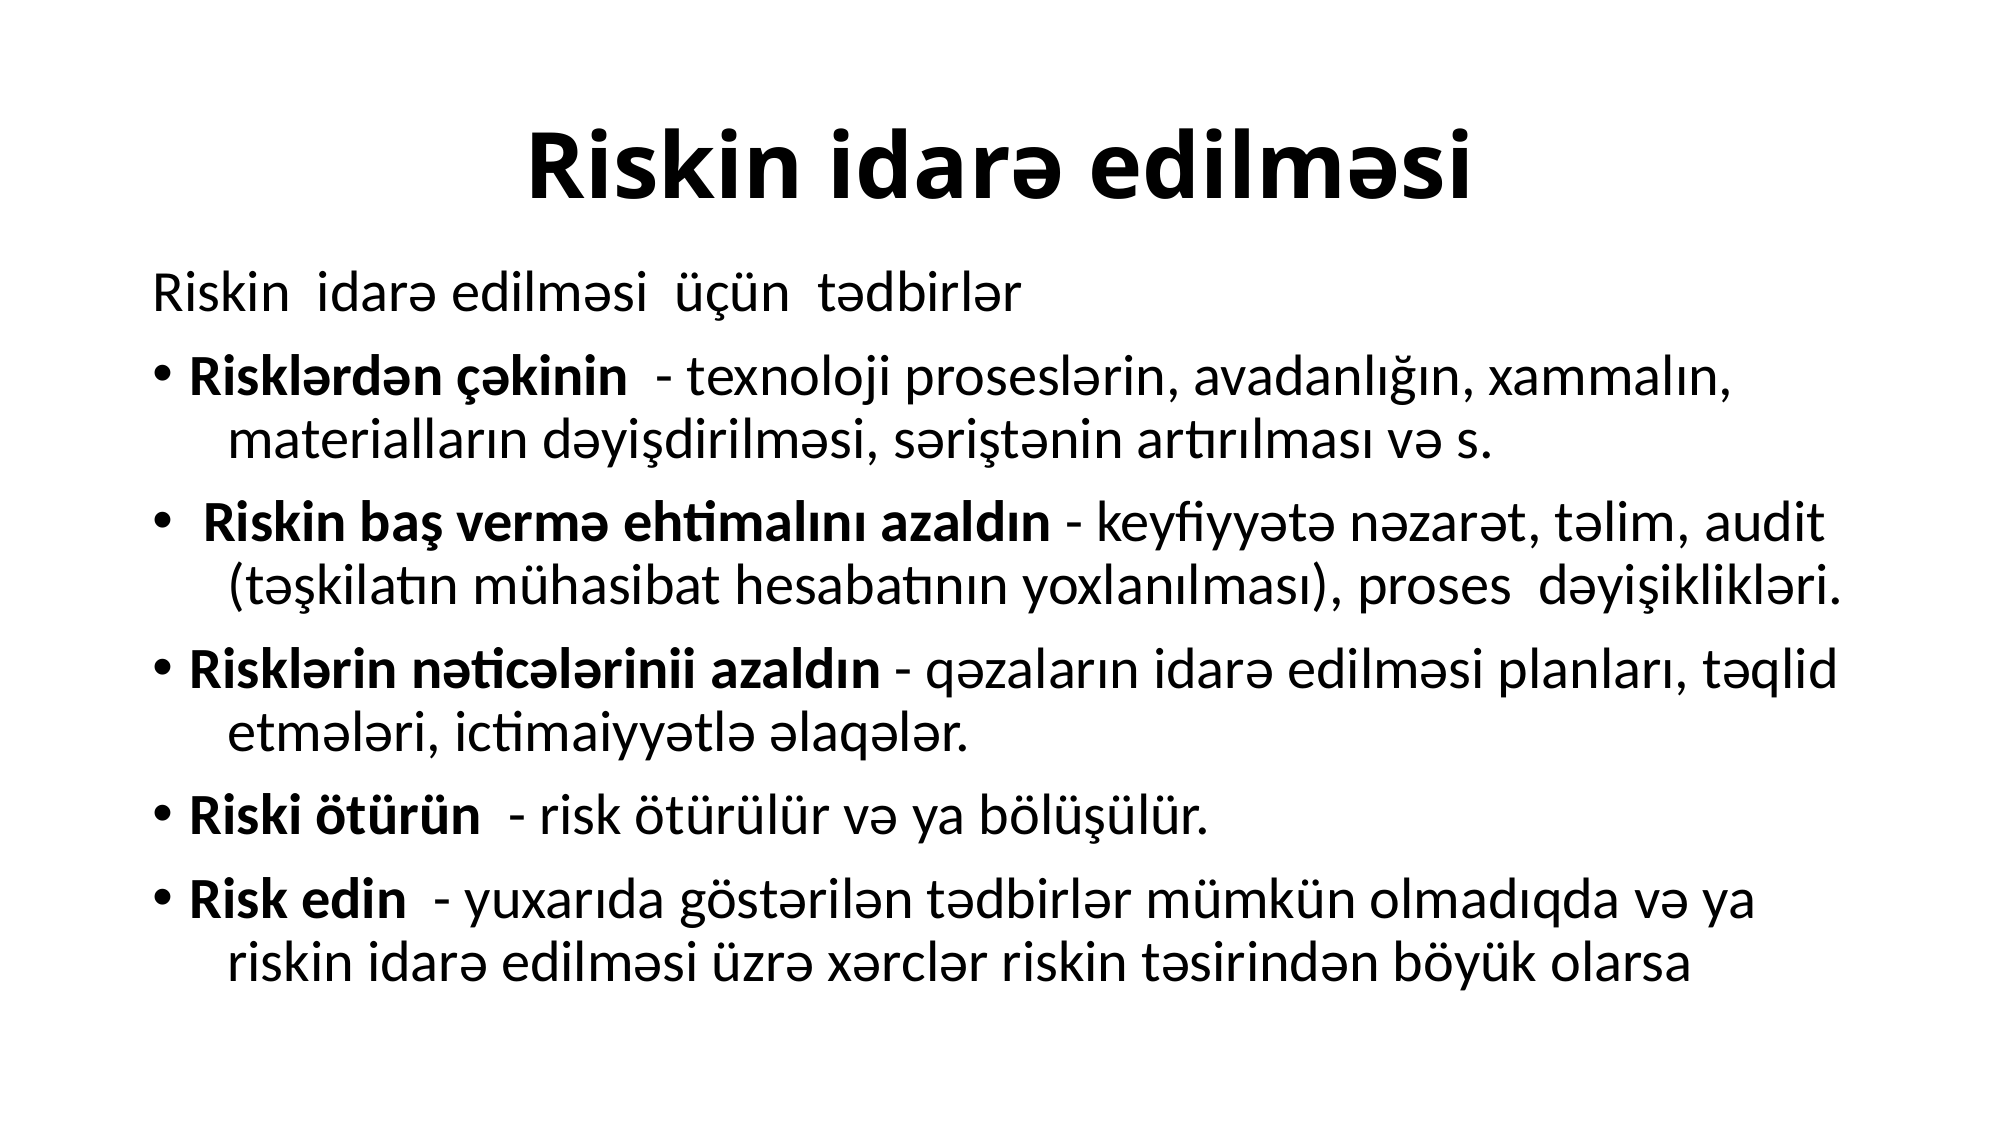

# Riskin idarə edilməsi
Riskin idarə edilməsi üçün tədbirlər
Risklərdən çəkinin - texnoloji proseslərin, avadanlığın, xammalın, materialların dəyişdirilməsi, səriştənin artırılması və s.
 Riskin baş vermə ehtimalını azaldın - keyfiyyətə nəzarət, təlim, audit (təşkilatın mühasibat hesabatının yoxlanılması), proses dəyişiklikləri.
Risklərin nəticələrinii azaldın - qəzaların idarə edilməsi planları, təqlid etmələri, ictimaiyyətlə əlaqələr.
Riski ötürün - risk ötürülür və ya bölüşülür.
Risk edin - yuxarıda göstərilən tədbirlər mümkün olmadıqda və ya riskin idarə edilməsi üzrə xərclər riskin təsirindən böyük olarsa